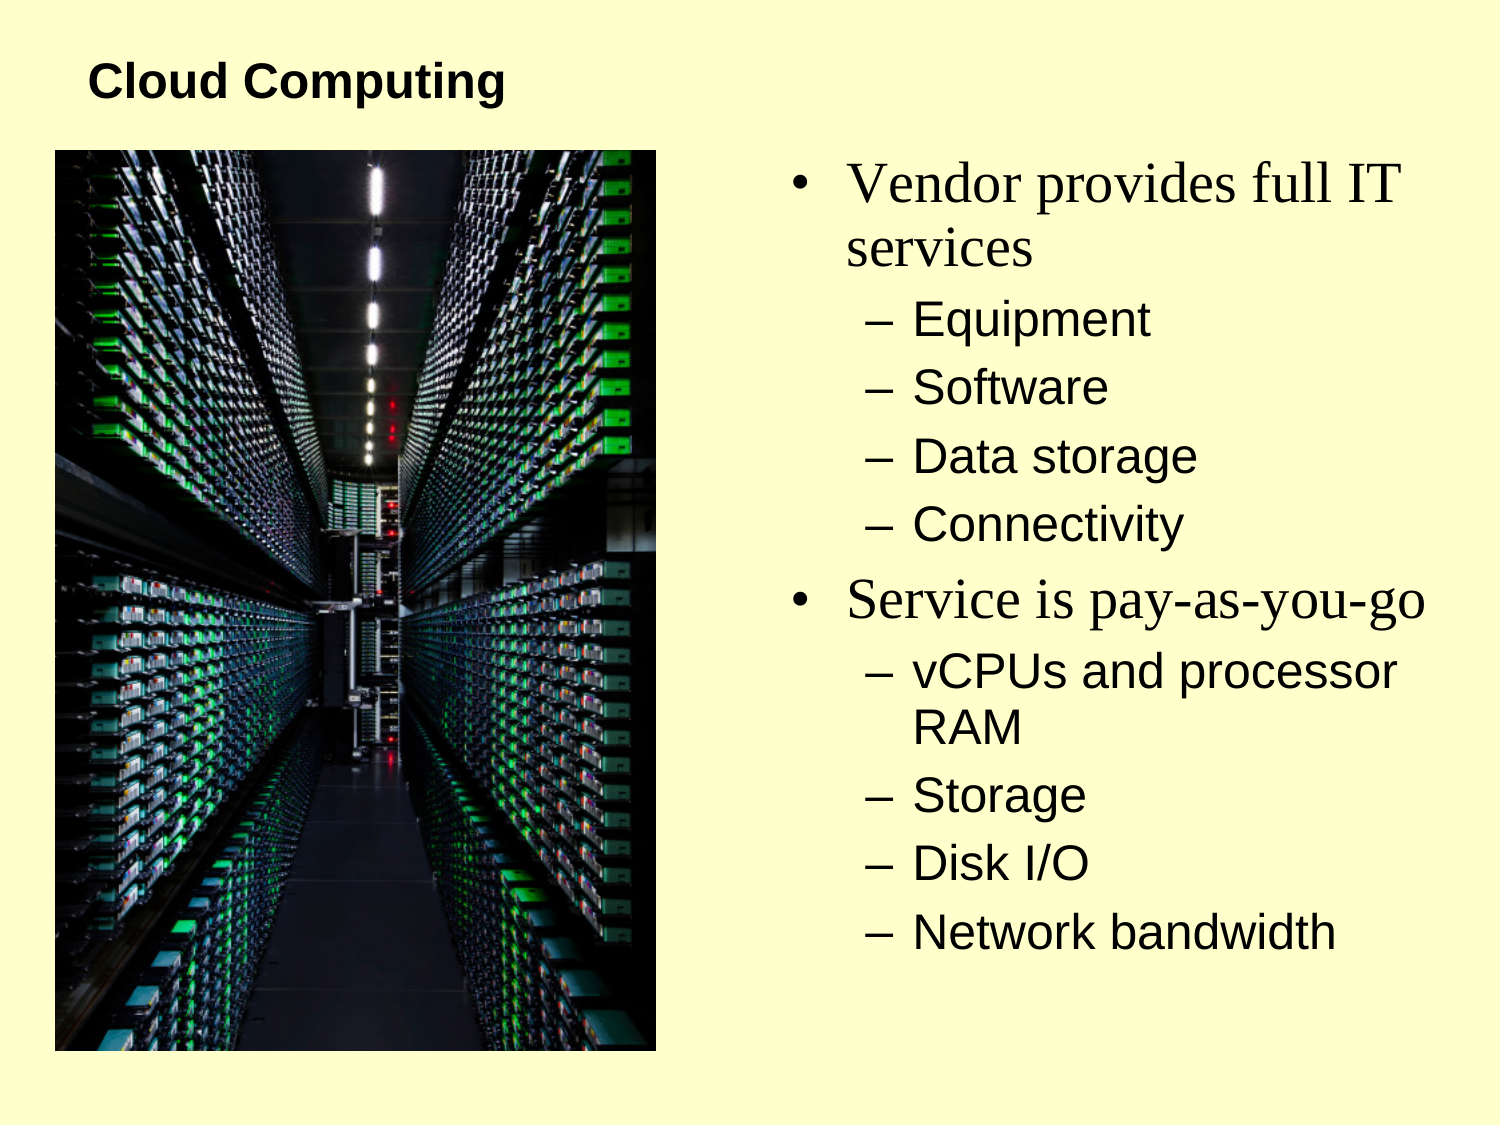

# Cloud Computing
Vendor provides full IT services
Equipment
Software
Data storage
Connectivity
Service is pay-as-you-go
vCPUs and processor RAM
Storage
Disk I/O
Network bandwidth